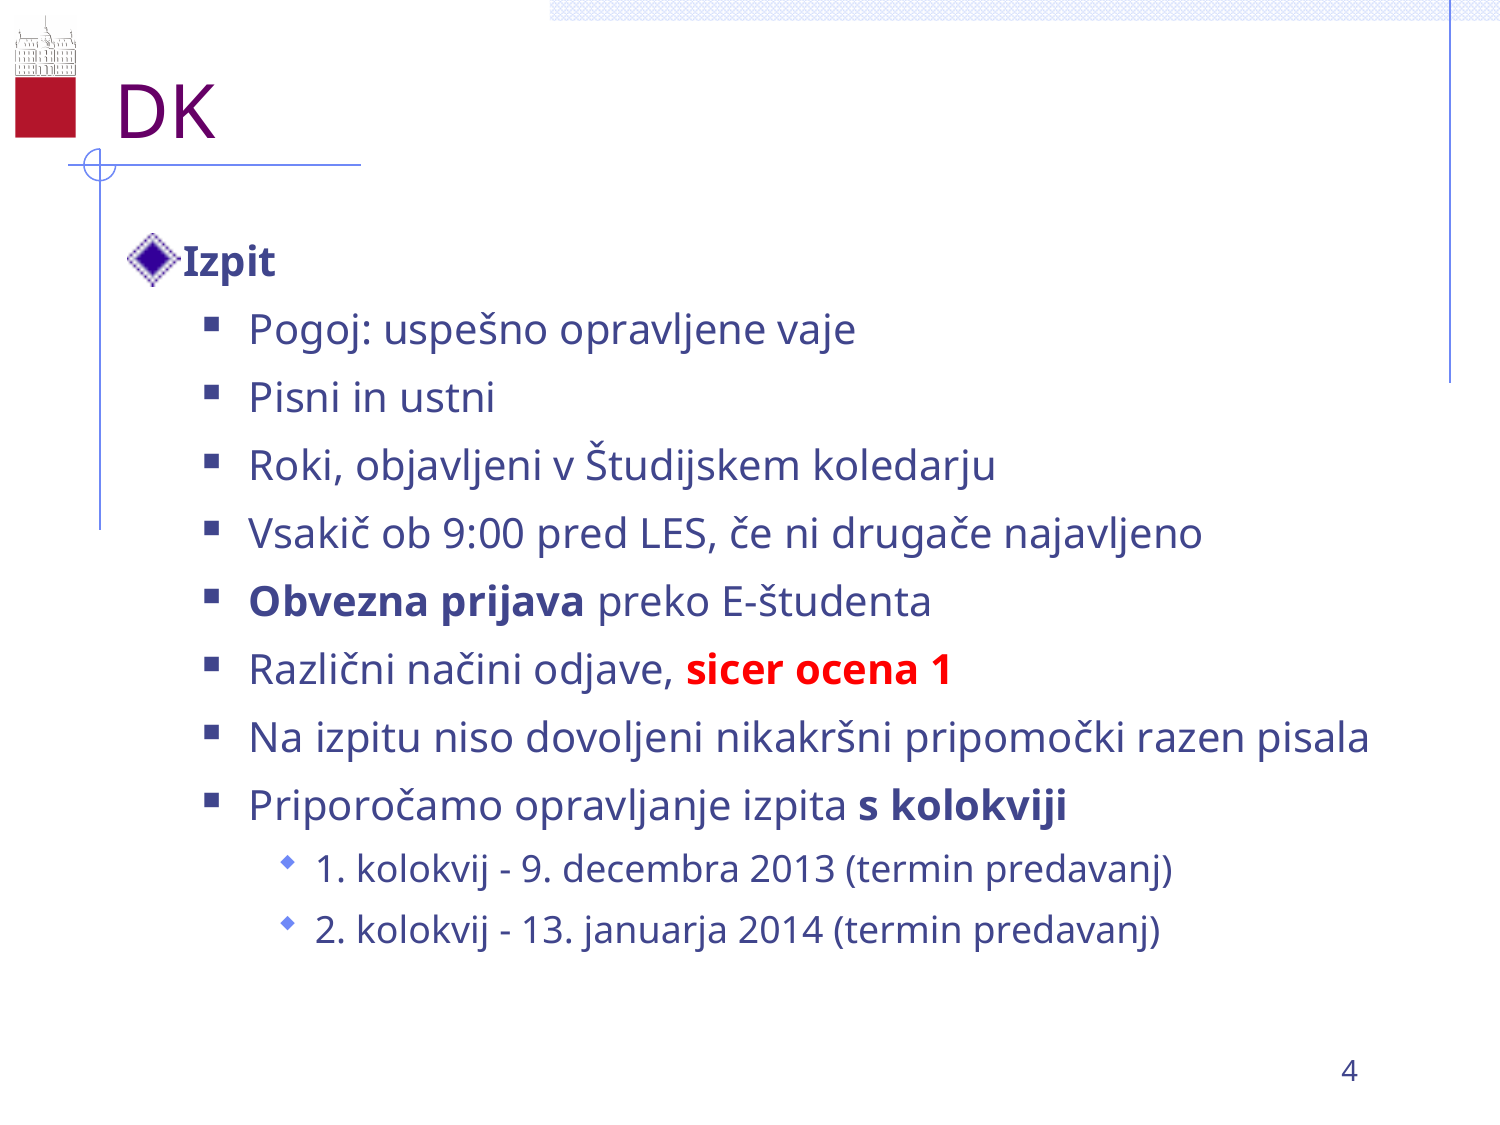

DK
# Izpit
Pogoj: uspešno opravljene vaje
Pisni in ustni
Roki, objavljeni v Študijskem koledarju
Vsakič ob 9:00 pred LES, če ni drugače najavljeno
Obvezna prijava preko E-študenta
Različni načini odjave, sicer ocena 1
Na izpitu niso dovoljeni nikakršni pripomočki razen pisala
Priporočamo opravljanje izpita s kolokviji
1. kolokvij - 9. decembra 2013 (termin predavanj)
2. kolokvij - 13. januarja 2014 (termin predavanj)